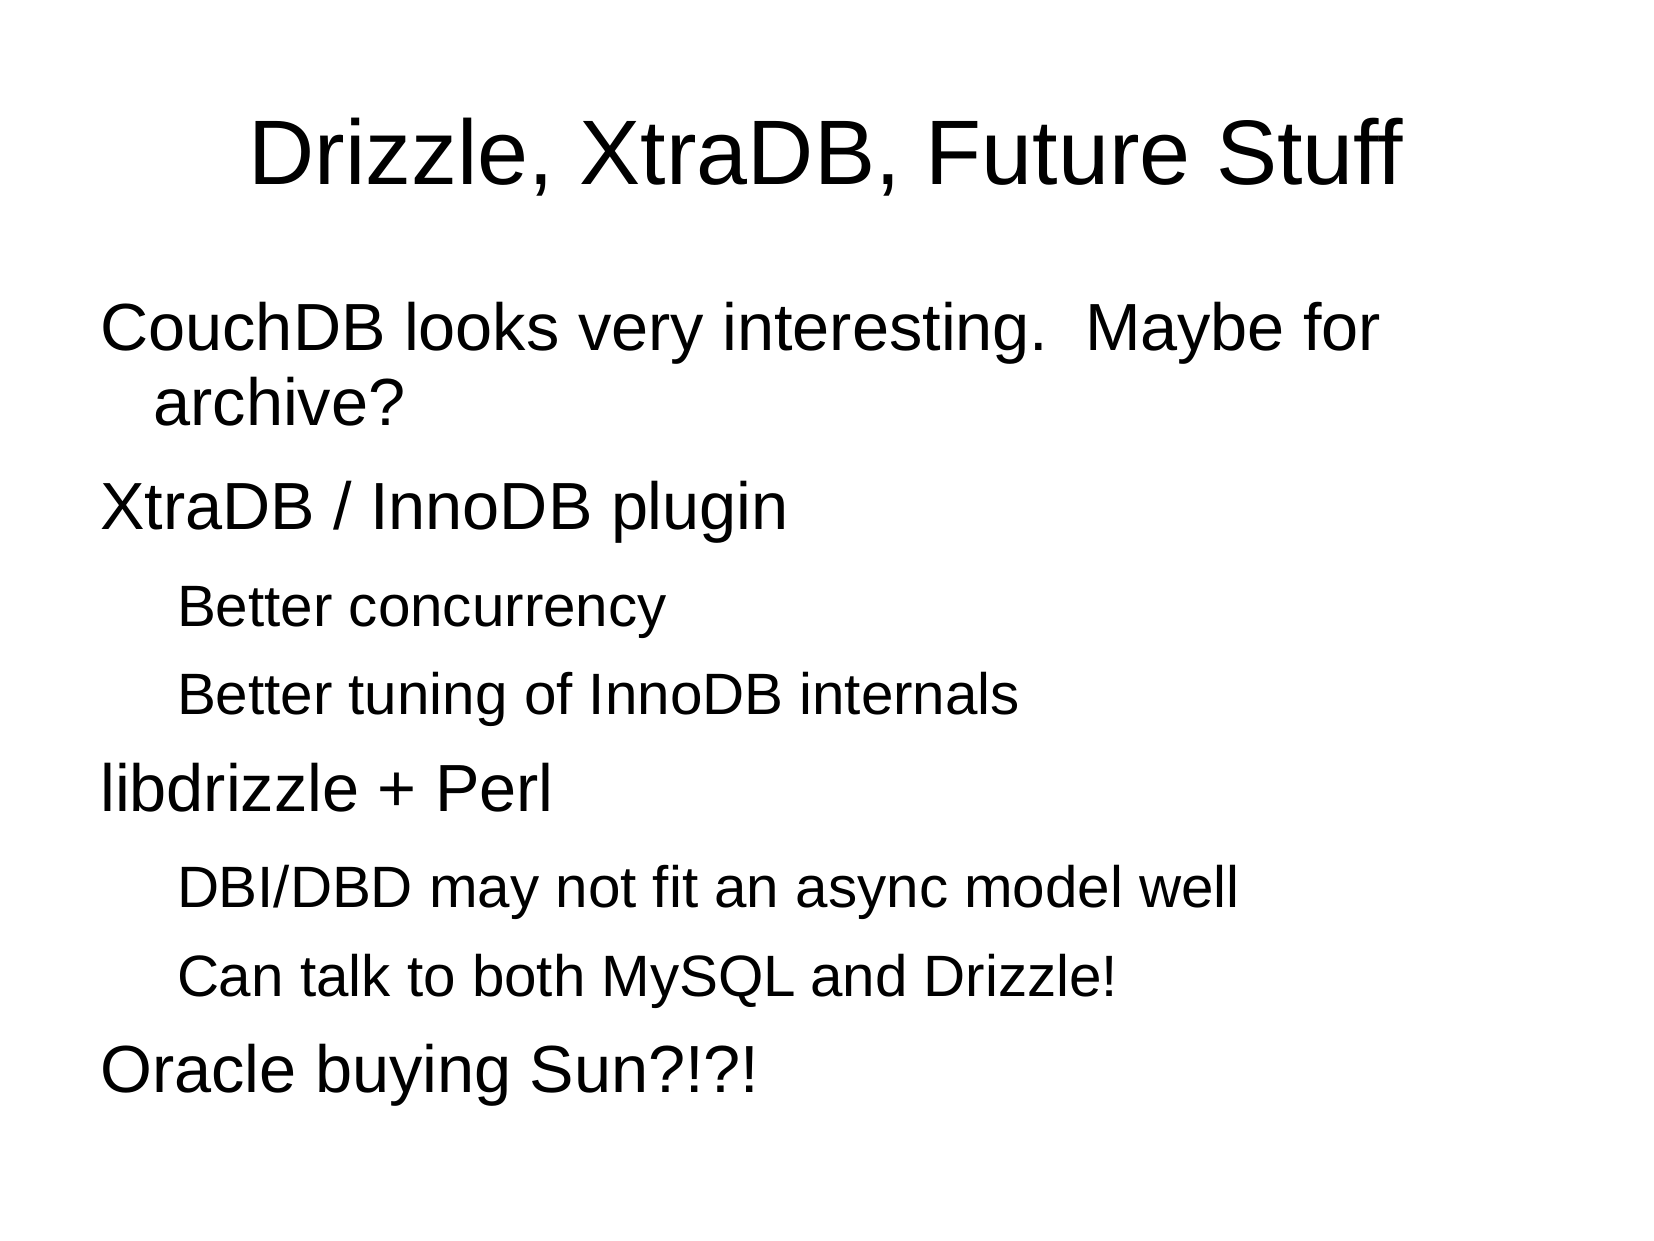

# Drizzle, XtraDB, Future Stuff
CouchDB looks very interesting. Maybe for archive?
XtraDB / InnoDB plugin
Better concurrency
Better tuning of InnoDB internals
libdrizzle + Perl
DBI/DBD may not fit an async model well
Can talk to both MySQL and Drizzle!
Oracle buying Sun?!?!